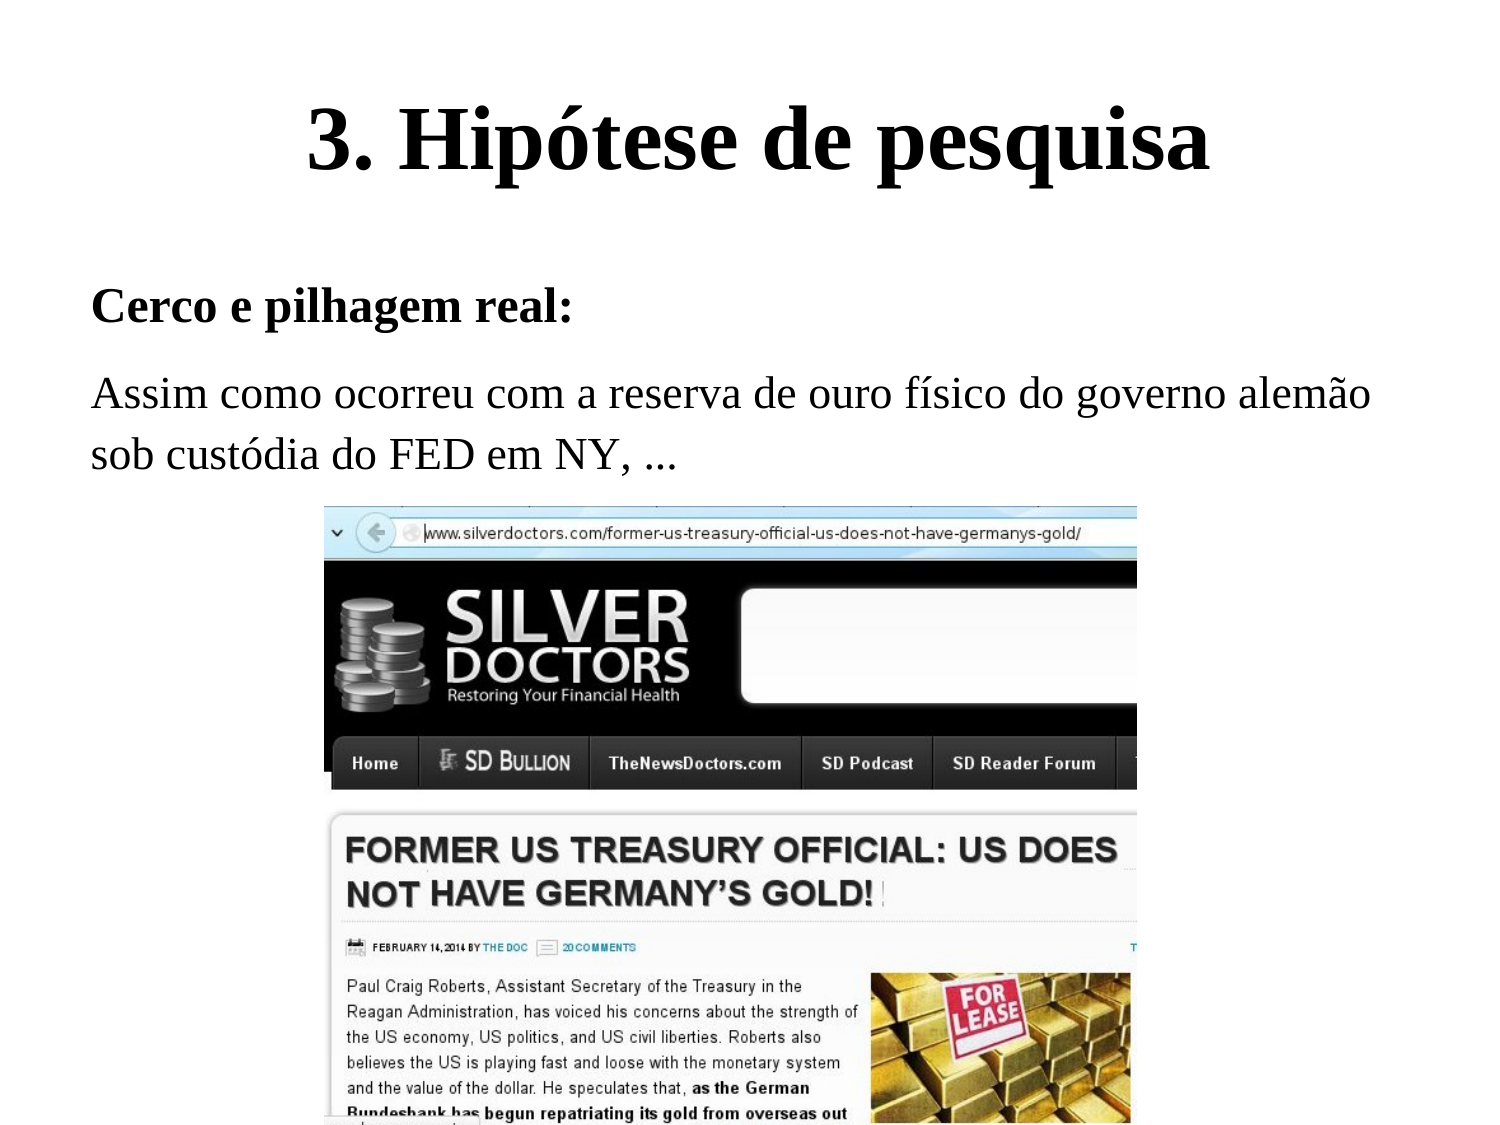

# 3. Hipótese de pesquisa
Cerco e pilhagem real:
Assim como ocorreu com a reserva de ouro físico do governo alemão
sob custódia do FED em NY, ...